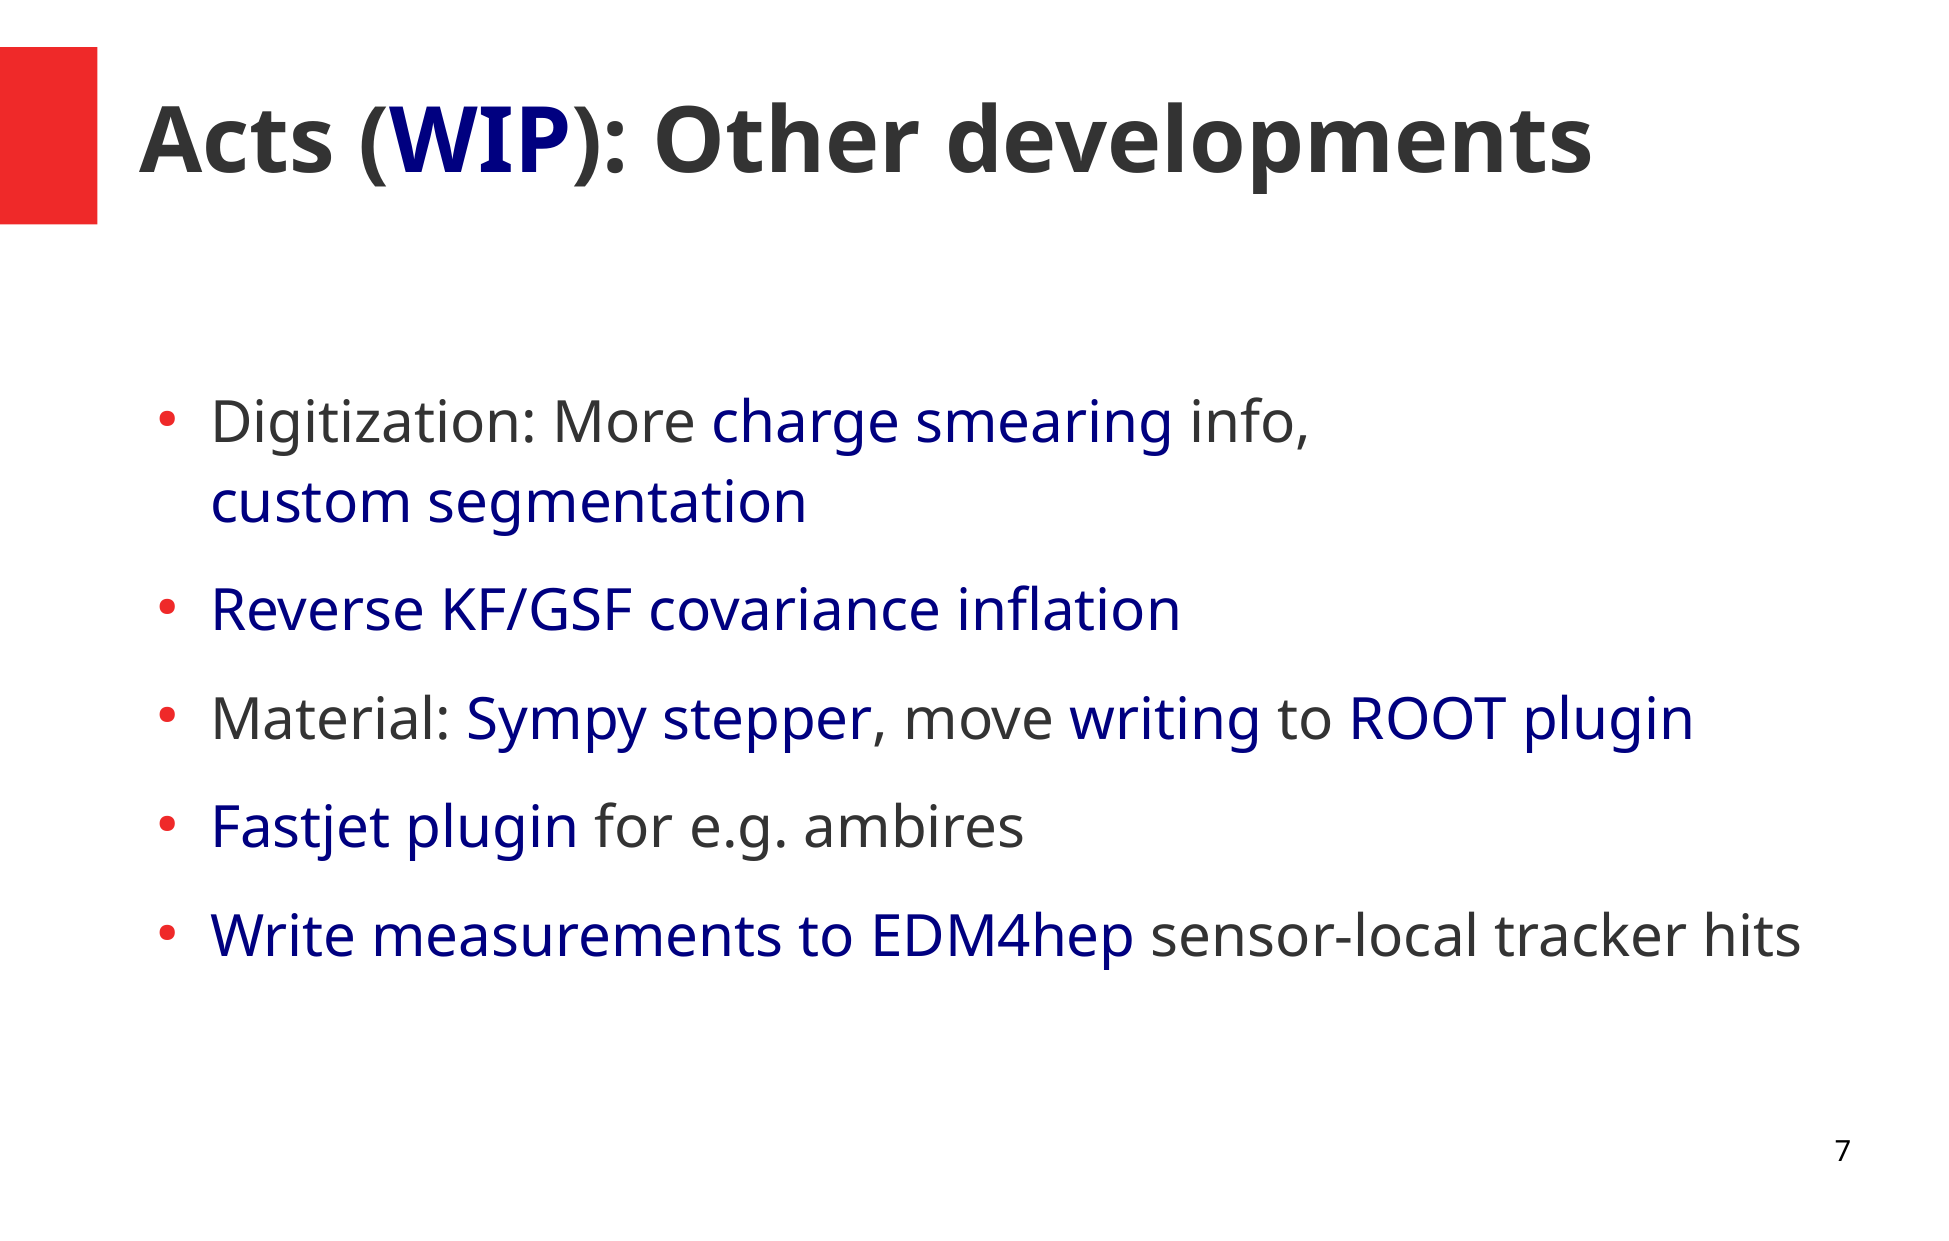

# Acts (WIP): Other developments
Digitization: More charge smearing info, custom segmentation
Reverse KF/GSF covariance inflation
Material: Sympy stepper, move writing to ROOT plugin
Fastjet plugin for e.g. ambires
Write measurements to EDM4hep sensor-local tracker hits
7